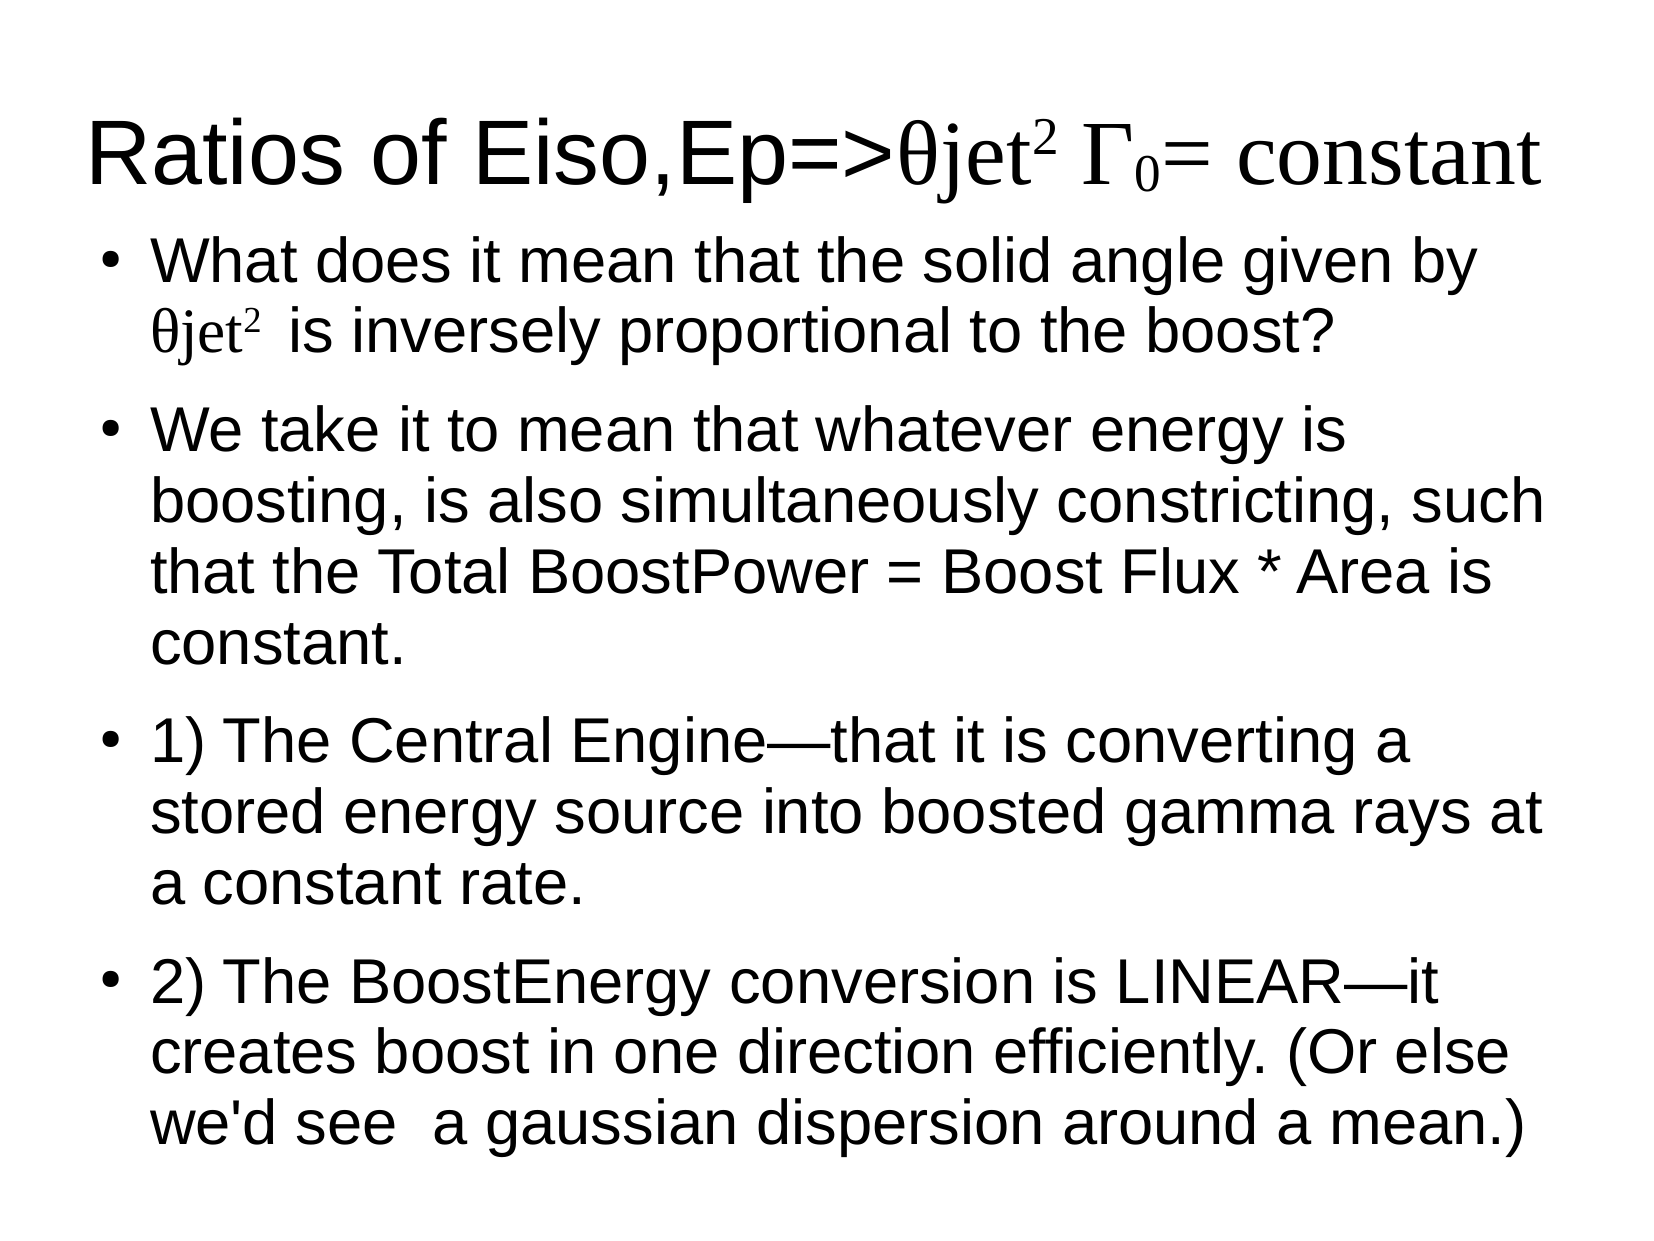

# Ratios of Eiso,Ep=>θjet2 Γ0= constant
What does it mean that the solid angle given by θjet2 is inversely proportional to the boost?
We take it to mean that whatever energy is boosting, is also simultaneously constricting, such that the Total BoostPower = Boost Flux * Area is constant.
1) The Central Engine—that it is converting a stored energy source into boosted gamma rays at a constant rate.
2) The BoostEnergy conversion is LINEAR—it creates boost in one direction efficiently. (Or else we'd see a gaussian dispersion around a mean.)